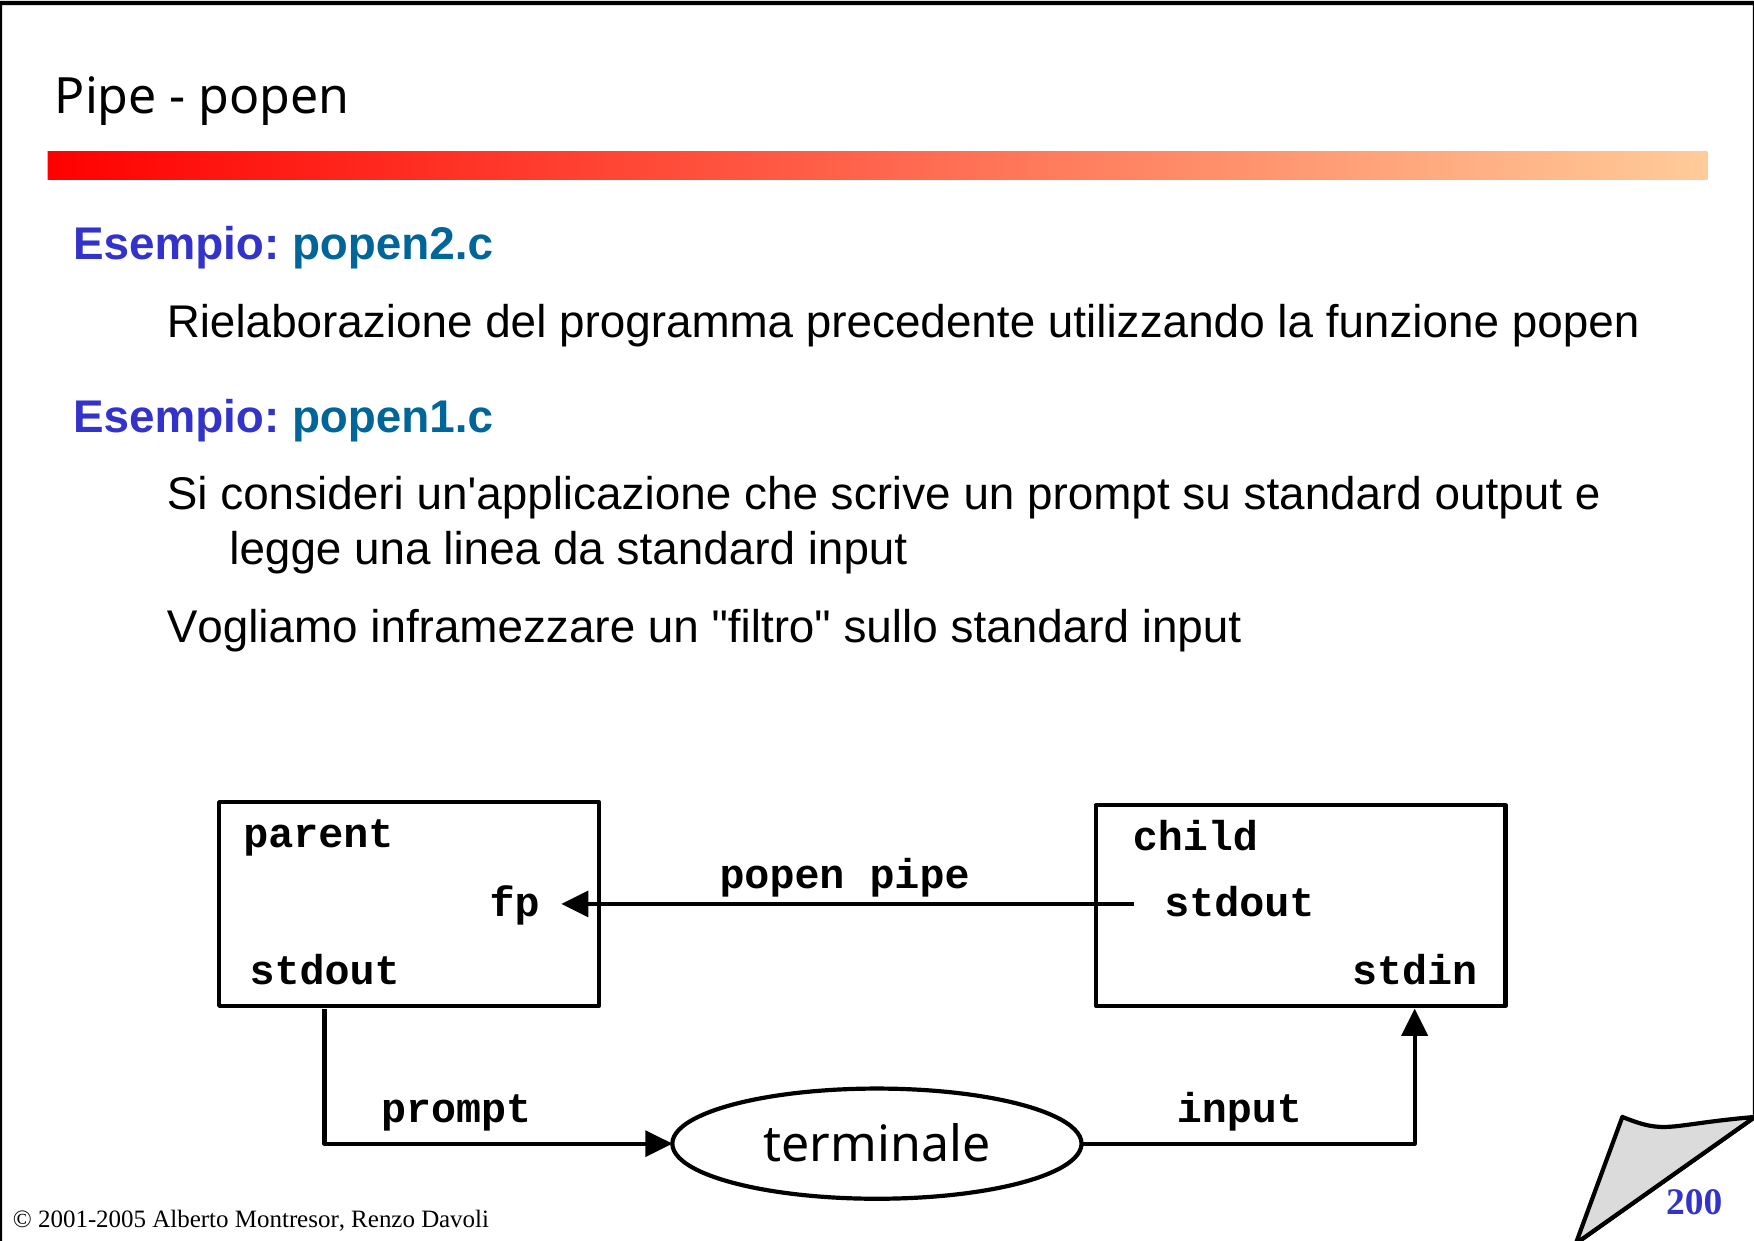

# Pipe - popen
Esempio: popen2.c
Rielaborazione del programma precedente utilizzando la funzione popen
Esempio: popen1.c
Si consideri un'applicazione che scrive un prompt su standard output e legge una linea da standard input
Vogliamo inframezzare un "filtro" sullo standard input
parent
child
popen pipe
fp
stdout
stdout
stdin
prompt
input
terminale